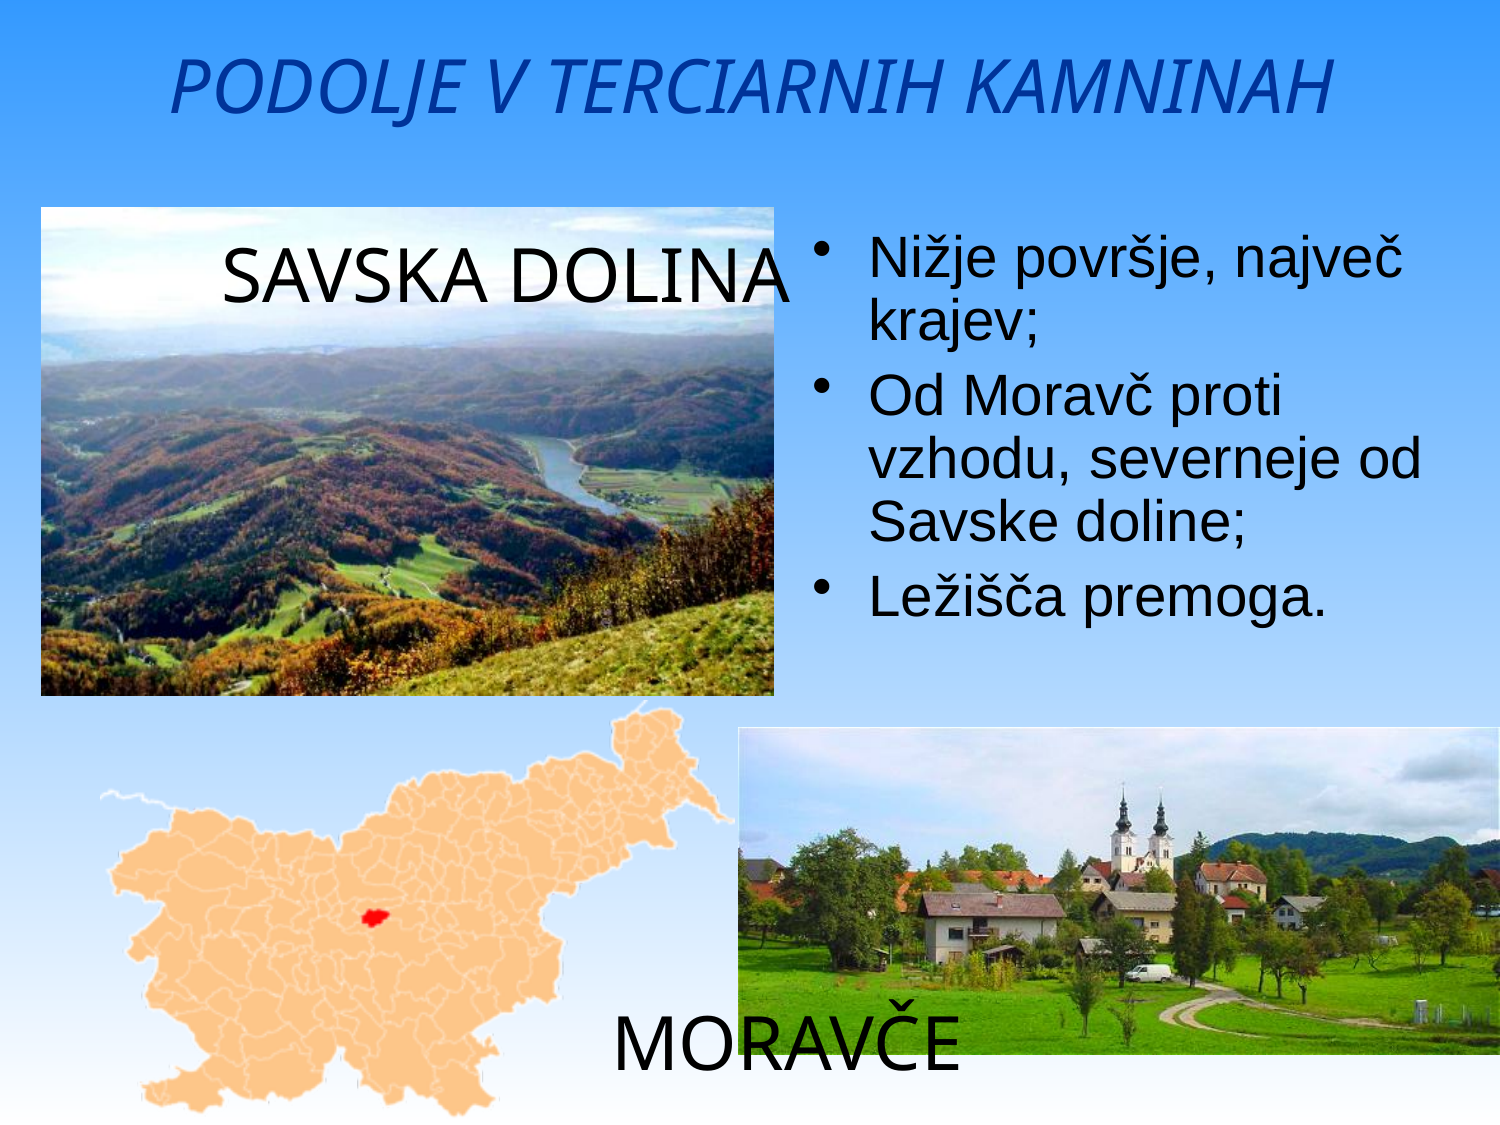

PODOLJE V TERCIARNIH KAMNINAH
SAVSKA DOLINA
# Nižje površje, največ krajev;
Od Moravč proti vzhodu, severneje od Savske doline;
Ležišča premoga.
MORAVČE